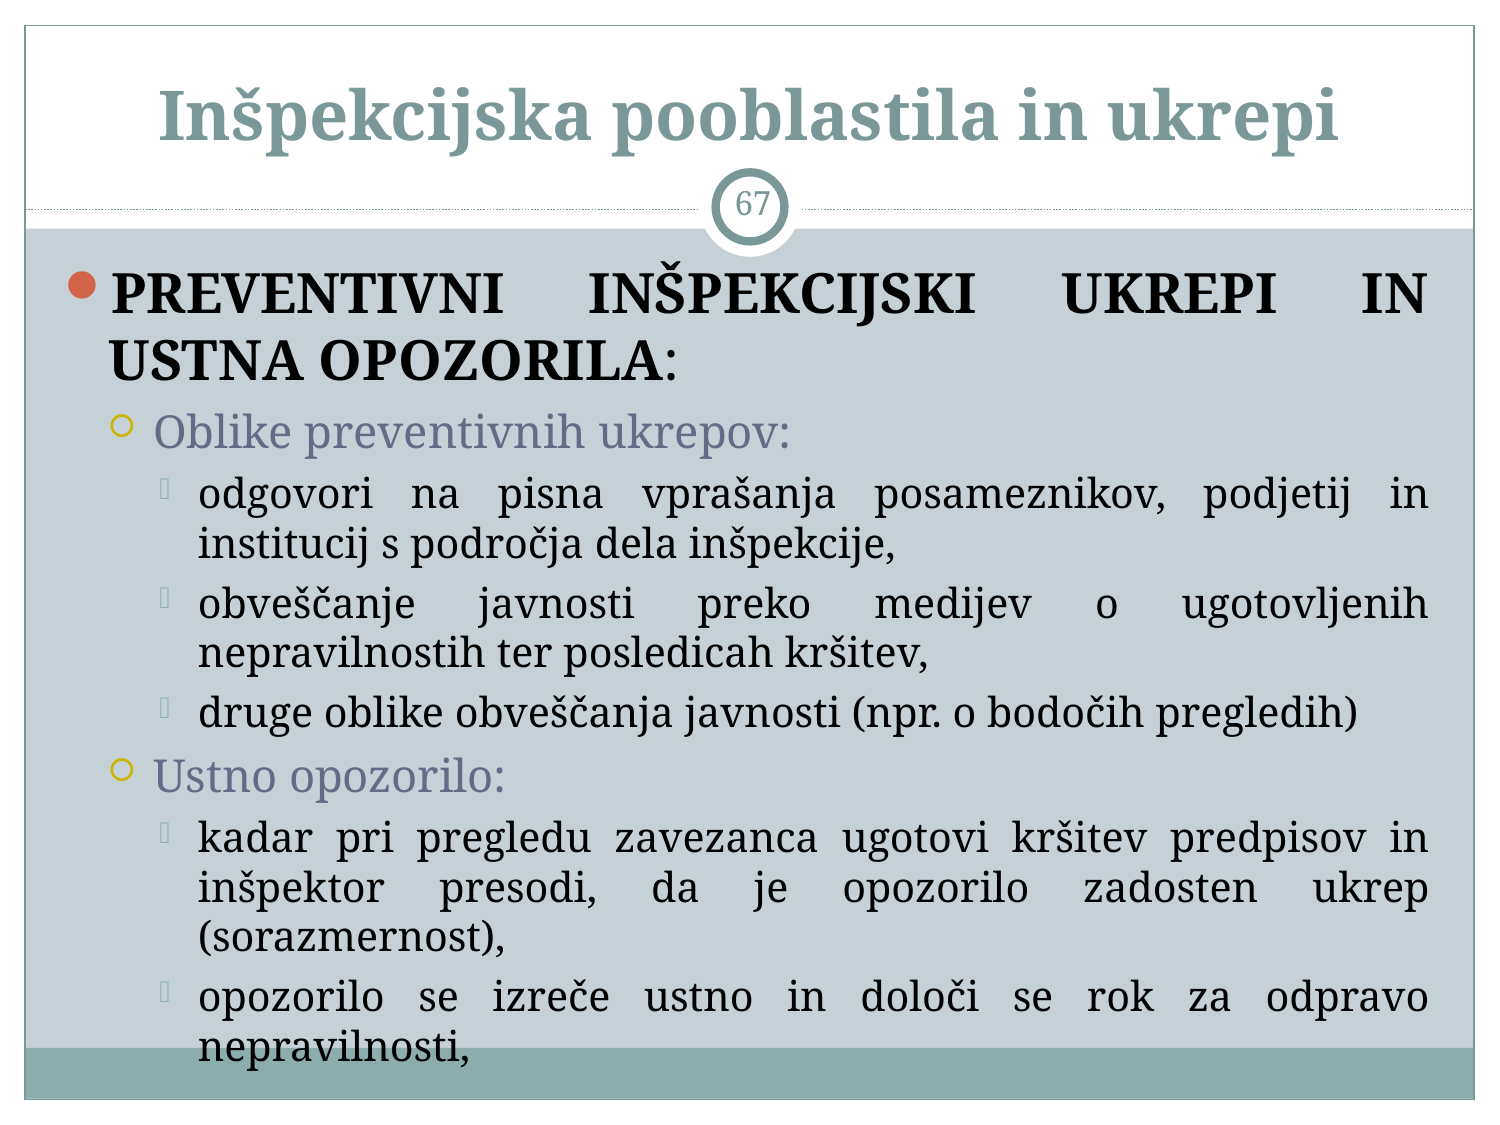

# Inšpekcijska pooblastila in ukrepi
PREVENTIVNI INŠPEKCIJSKI UKREPI IN USTNA OPOZORILA:
Oblike preventivnih ukrepov:
odgovori na pisna vprašanja posameznikov, podjetij in institucij s področja dela inšpekcije,
obveščanje javnosti preko medijev o ugotovljenih nepravilnostih ter posledicah kršitev,
druge oblike obveščanja javnosti (npr. o bodočih pregledih)
Ustno opozorilo:
kadar pri pregledu zavezanca ugotovi kršitev predpisov in inšpektor presodi, da je opozorilo zadosten ukrep (sorazmernost),
opozorilo se izreče ustno in določi se rok za odpravo nepravilnosti,